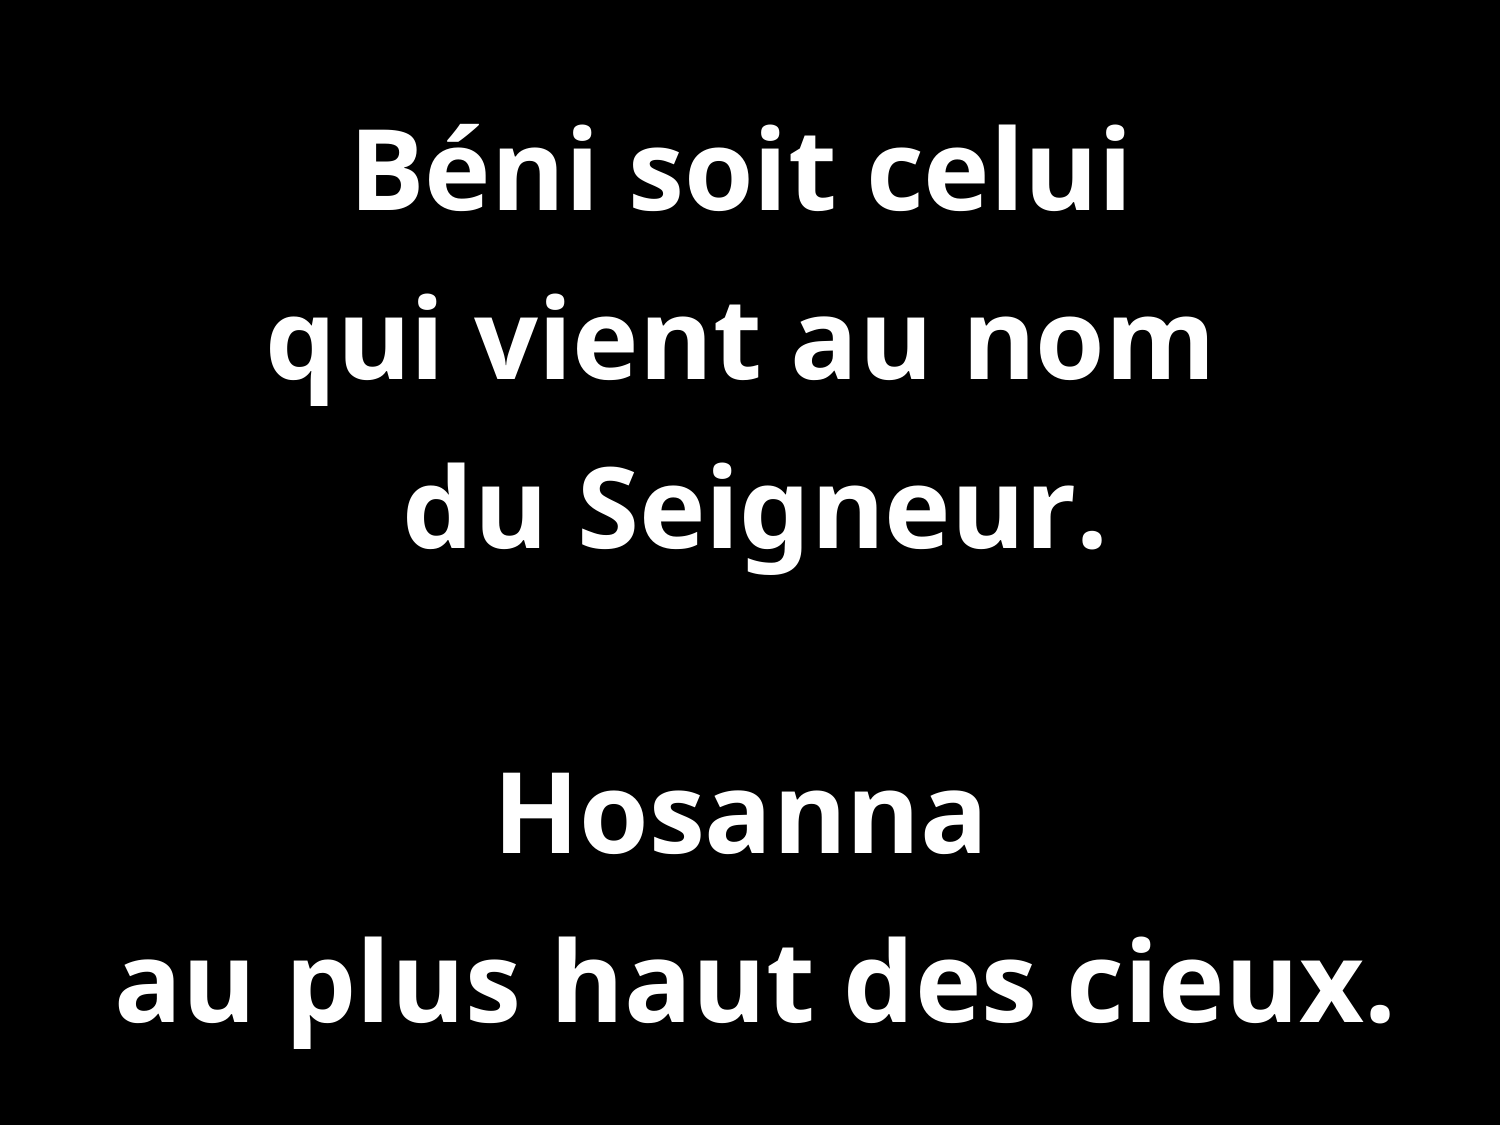

Béni soit celui
qui vient au nom
du Seigneur.
Hosanna
au plus haut des cieux.